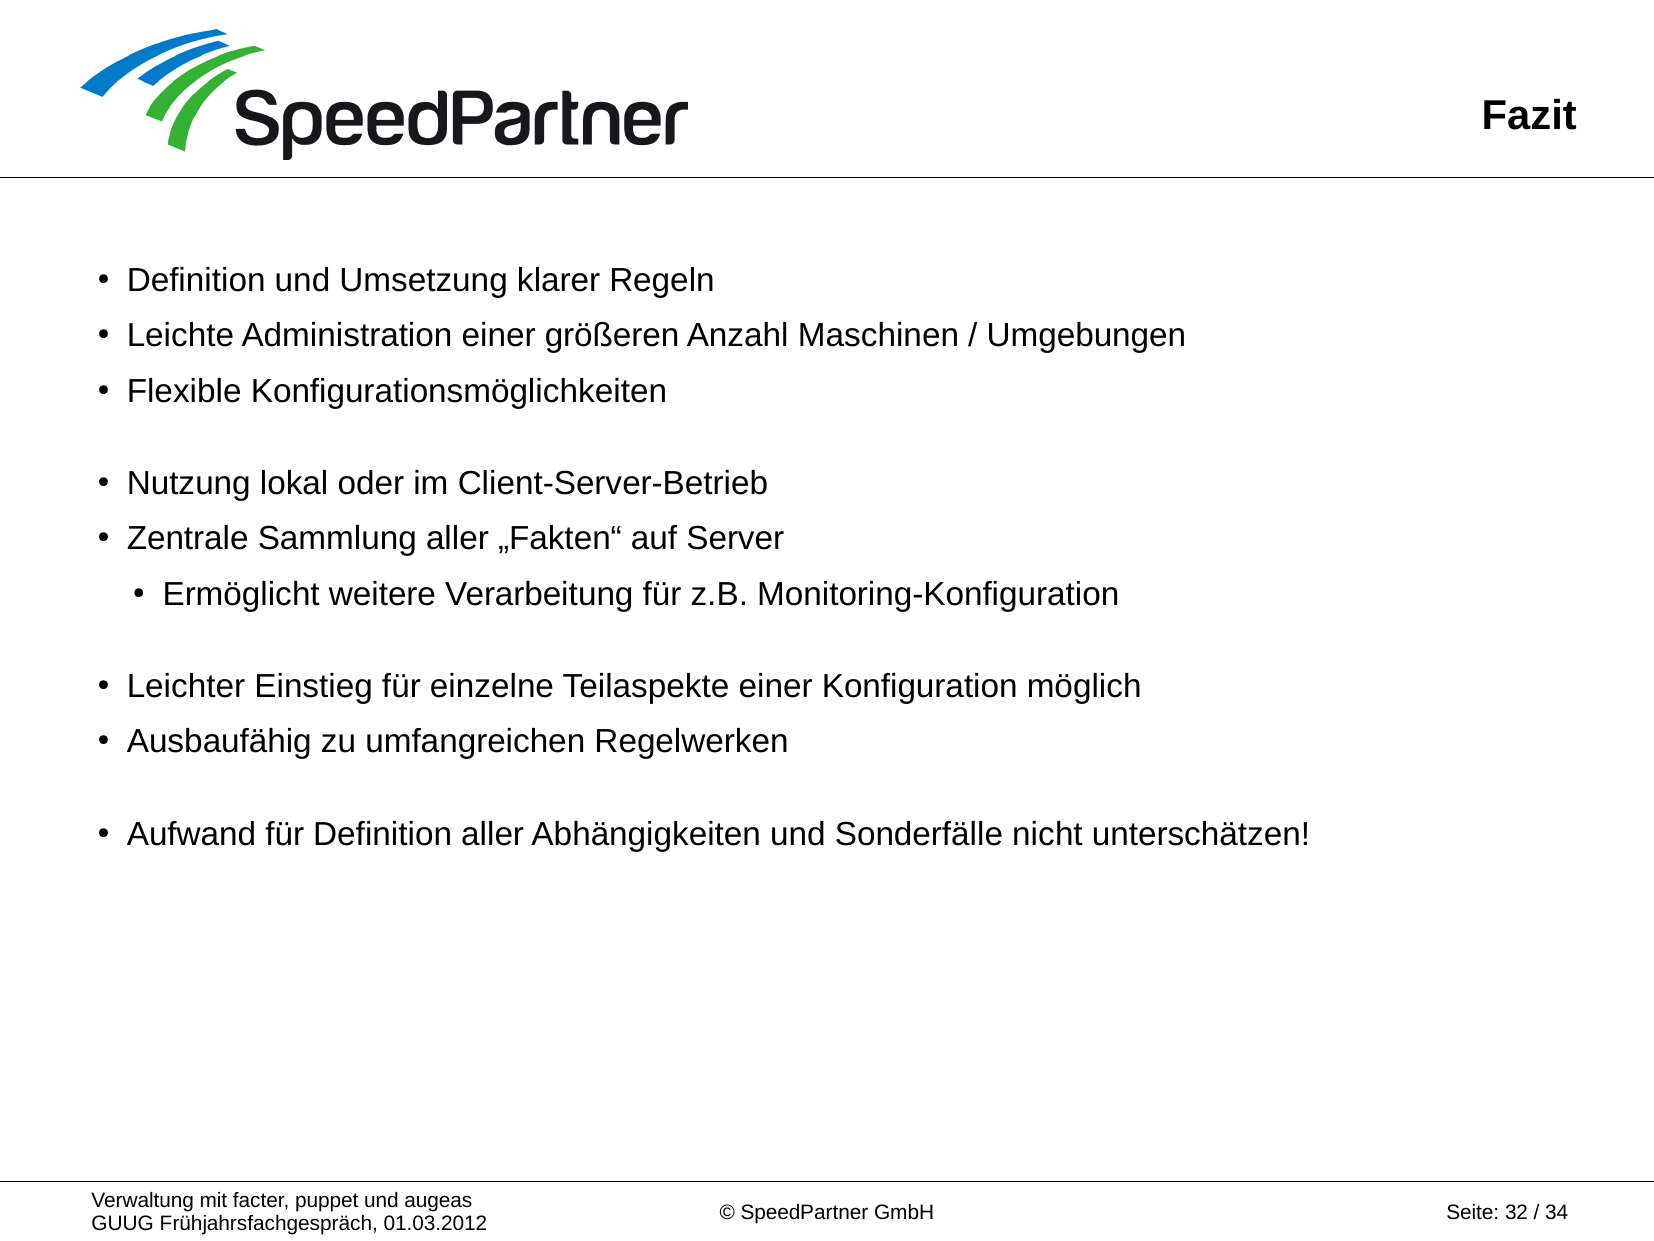

# Fazit
Definition und Umsetzung klarer Regeln
Leichte Administration einer größeren Anzahl Maschinen / Umgebungen
Flexible Konfigurationsmöglichkeiten
Nutzung lokal oder im Client-Server-Betrieb
Zentrale Sammlung aller „Fakten“ auf Server
Ermöglicht weitere Verarbeitung für z.B. Monitoring-Konfiguration
Leichter Einstieg für einzelne Teilaspekte einer Konfiguration möglich
Ausbaufähig zu umfangreichen Regelwerken
Aufwand für Definition aller Abhängigkeiten und Sonderfälle nicht unterschätzen!